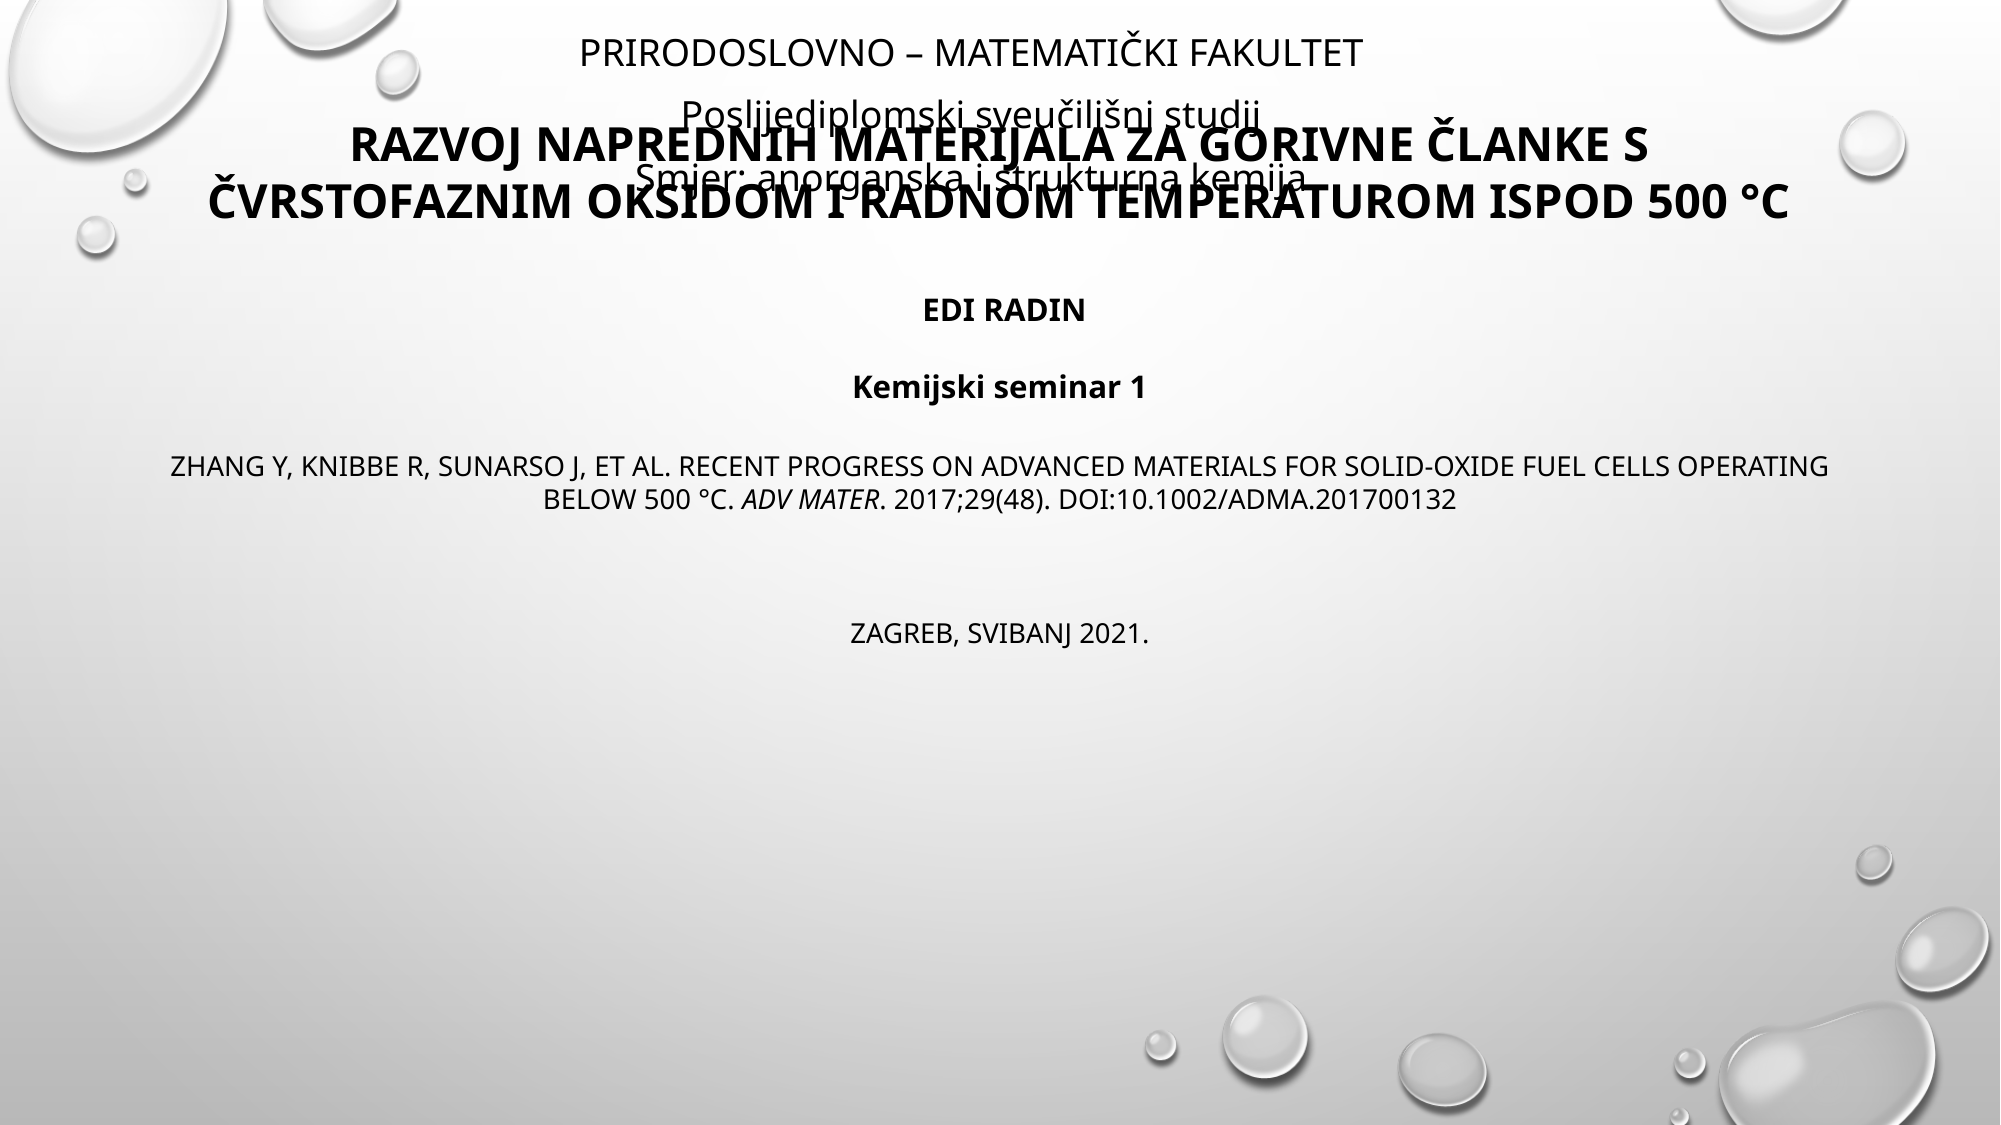

Prirodoslovno – matematički fakultet
Poslijediplomski sveučilišni studij
Smjer: anorganska i strukturna kemija
# Razvoj naprednih materijala za gorivne članke s čvrstofaznim oksidom i radnom temperaturom ispod 500 °C  EDI RADIN Kemijski seminar 1 Zhang Y, Knibbe R, Sunarso J, et al. Recent Progress on Advanced Materials for Solid-Oxide Fuel Cells Operating Below 500 °C. Adv Mater. 2017;29(48). doi:10.1002/adma.201700132 Zagreb, SVIBANJ 2021.